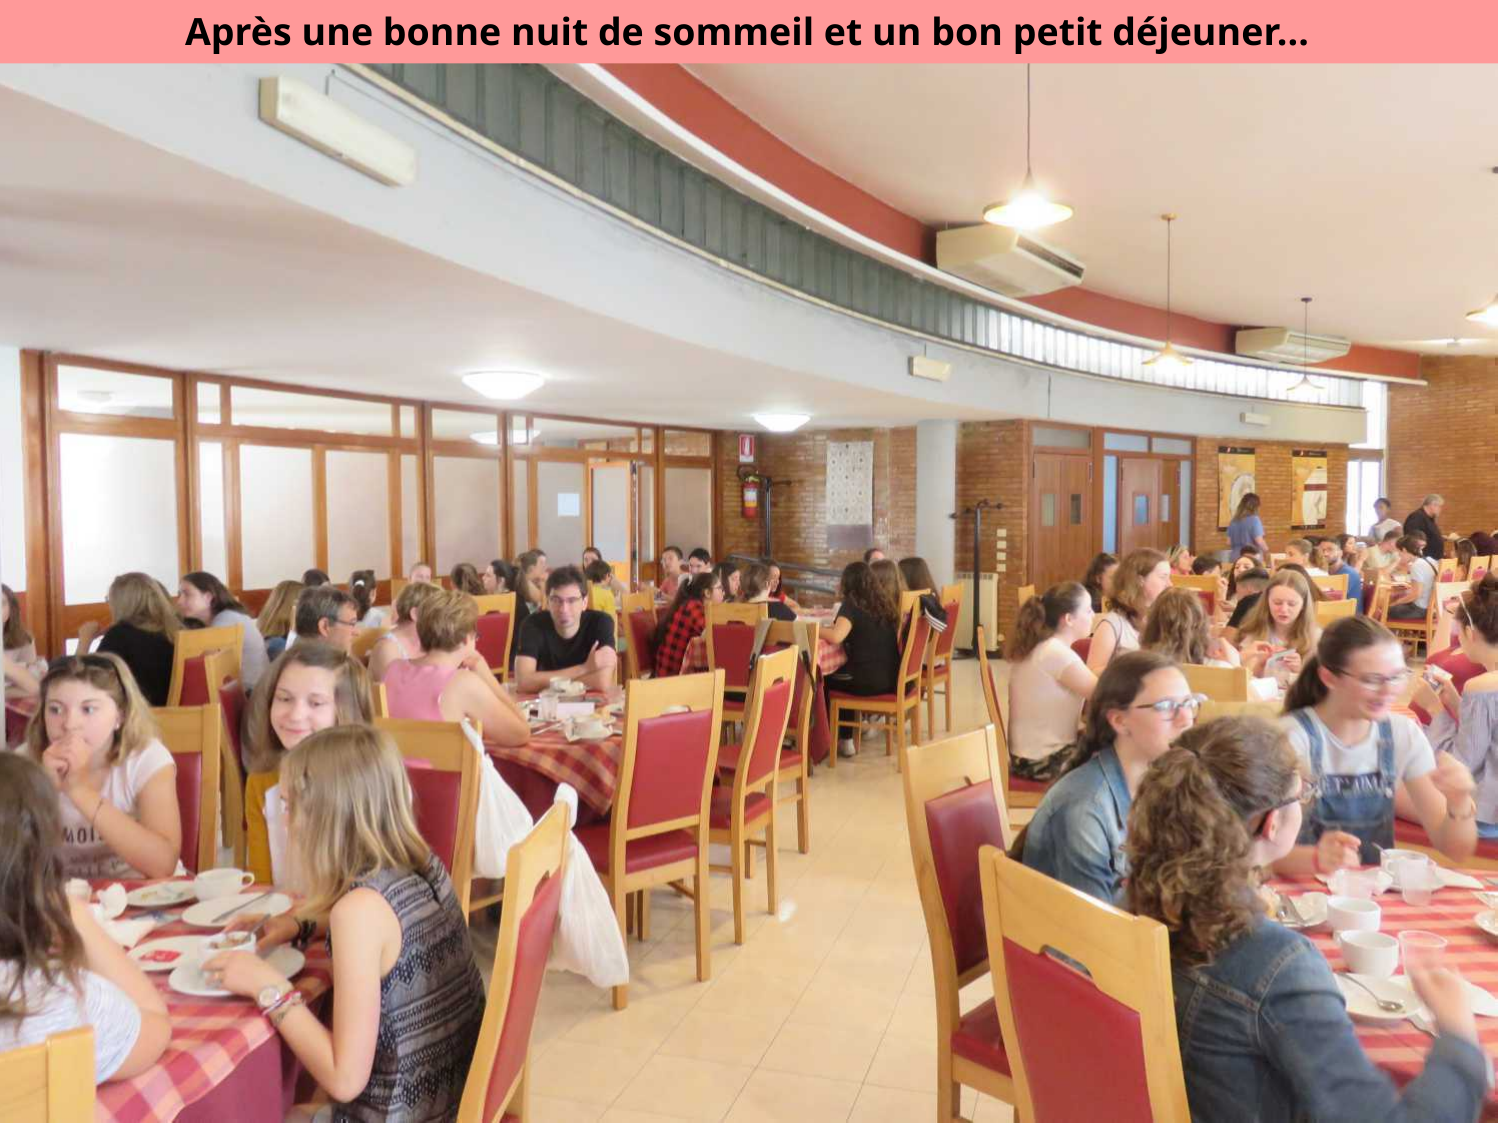

Après une bonne nuit de sommeil et un bon petit déjeuner...